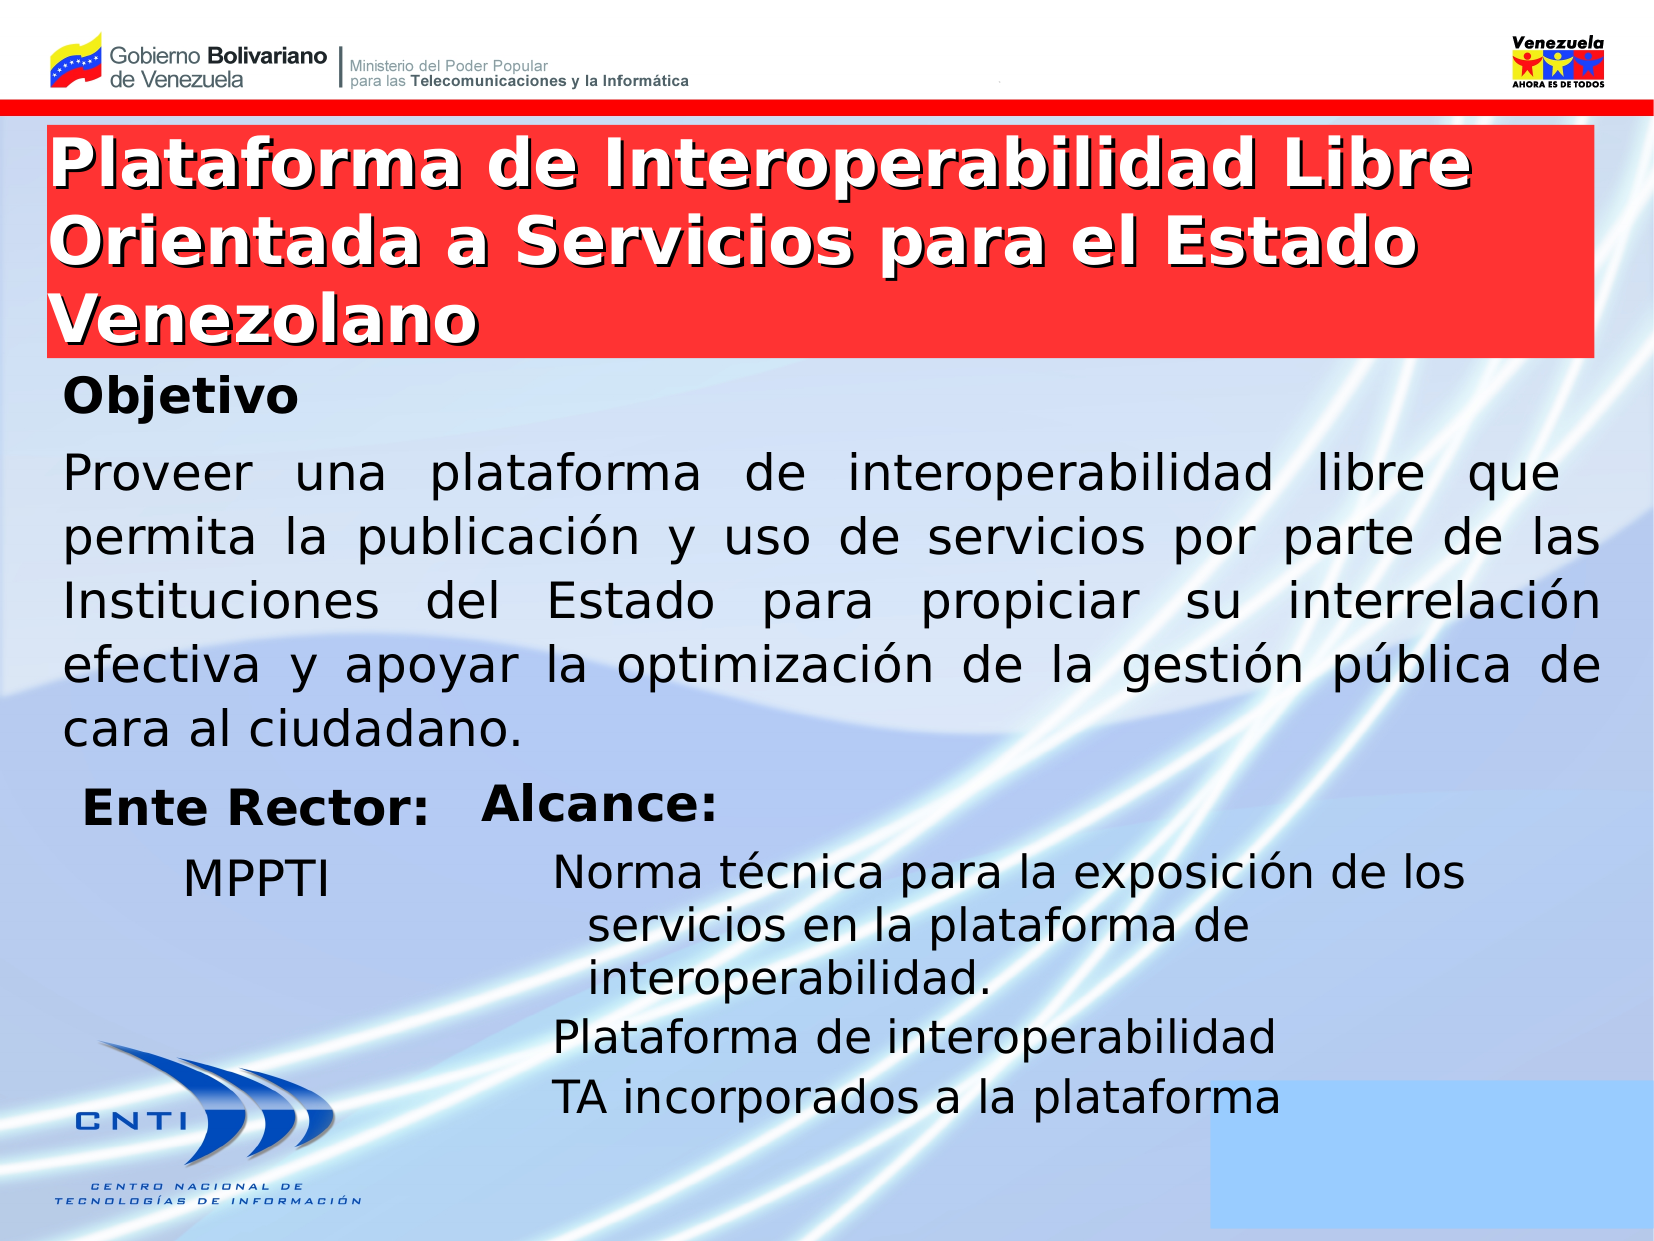

# Plataforma de Interoperabilidad Libre Orientada a Servicios para el Estado Venezolano
Objetivo
Proveer una plataforma de interoperabilidad libre que permita la publicación y uso de servicios por parte de las Instituciones del Estado para propiciar su interrelación efectiva y apoyar la optimización de la gestión pública de cara al ciudadano.
Alcance:
Norma técnica para la exposición de los servicios en la plataforma de interoperabilidad.
Plataforma de interoperabilidad
TA incorporados a la plataforma
Ente Rector:
MPPTI